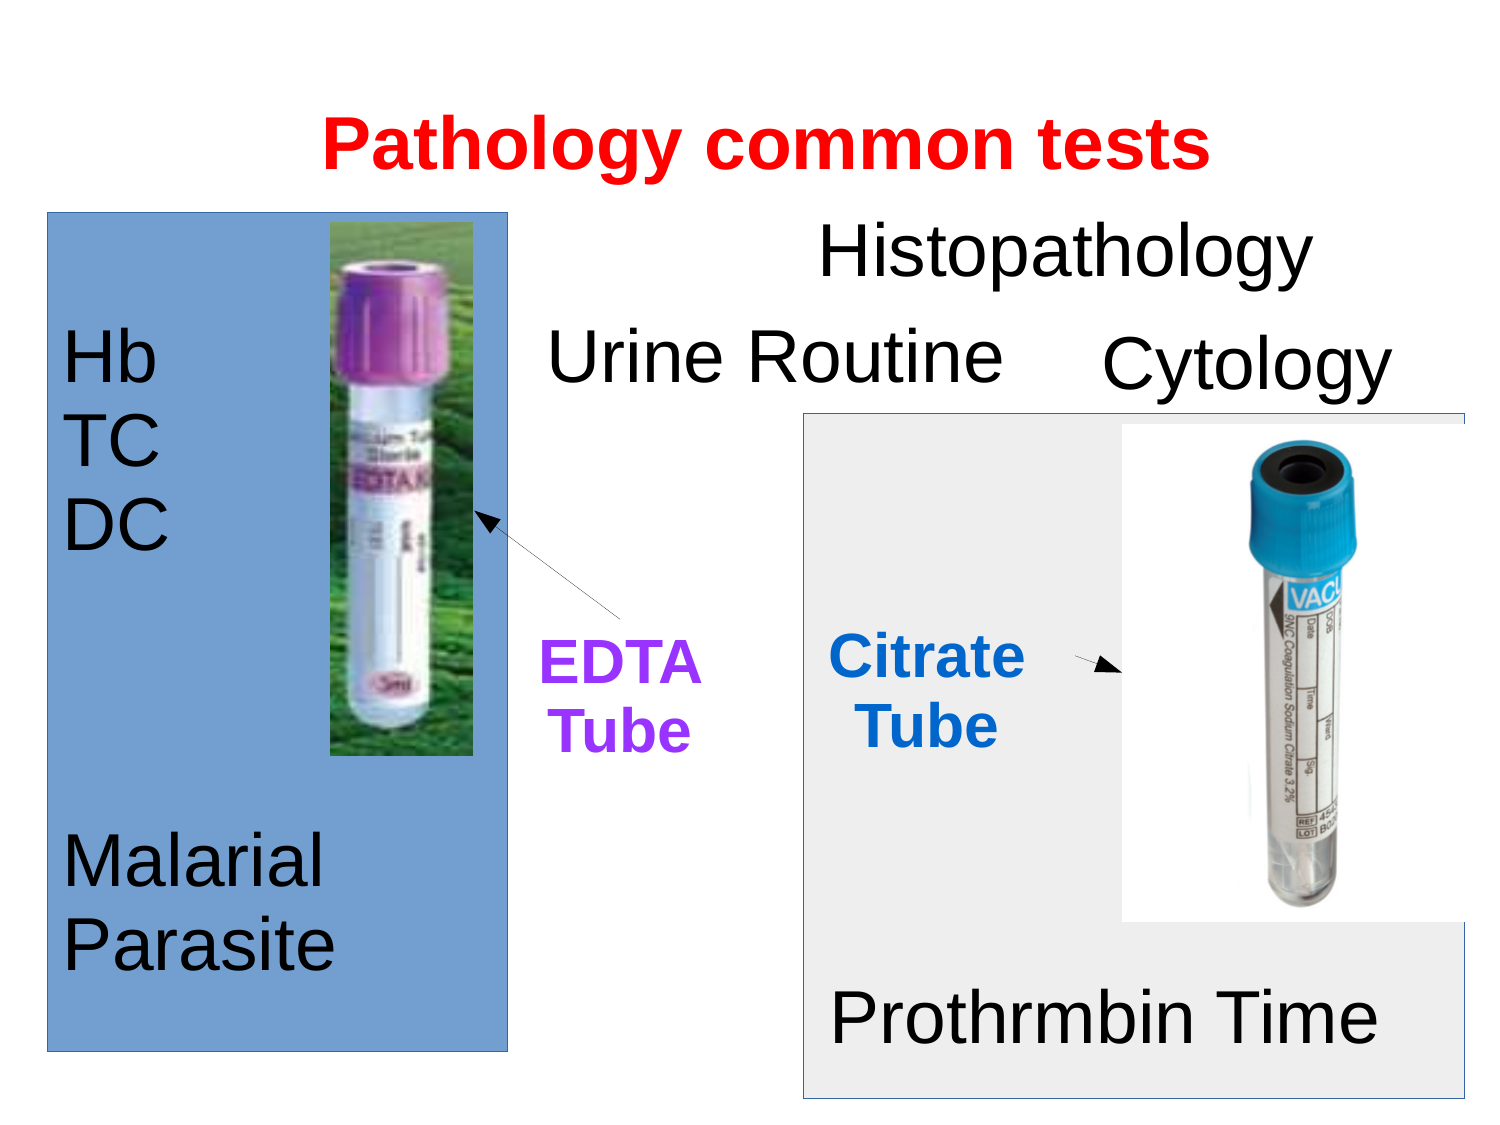

Pathology common tests
Histopathology
Hb
TC
DC
Malarial Parasite
Urine Routine
Cytology
EDTA Tube
Citrate
Tube
Prothrmbin Time